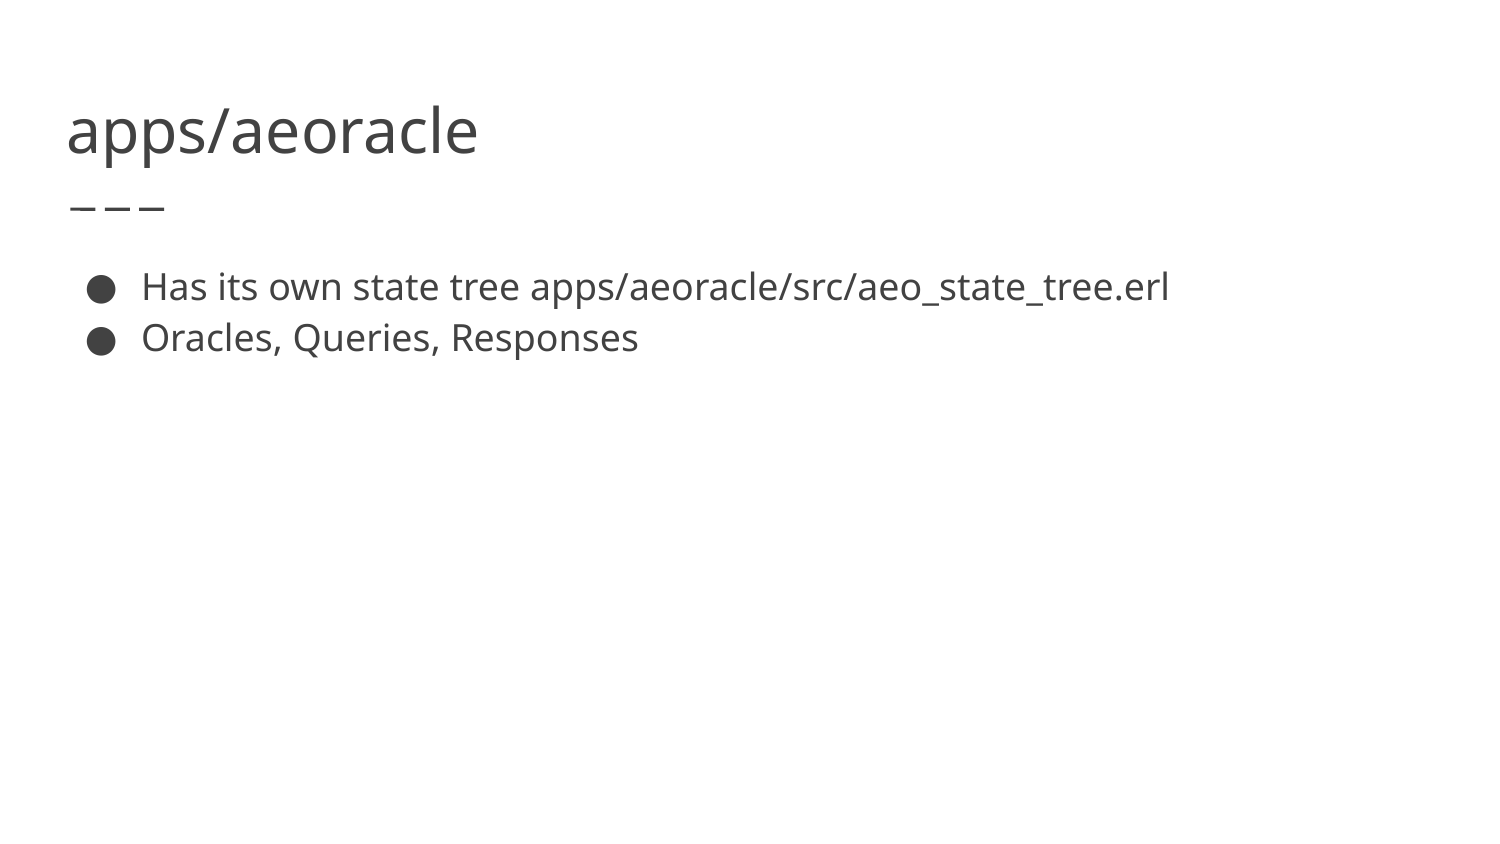

# apps/aeoracle
Has its own state tree apps/aeoracle/src/aeo_state_tree.erl
Oracles, Queries, Responses